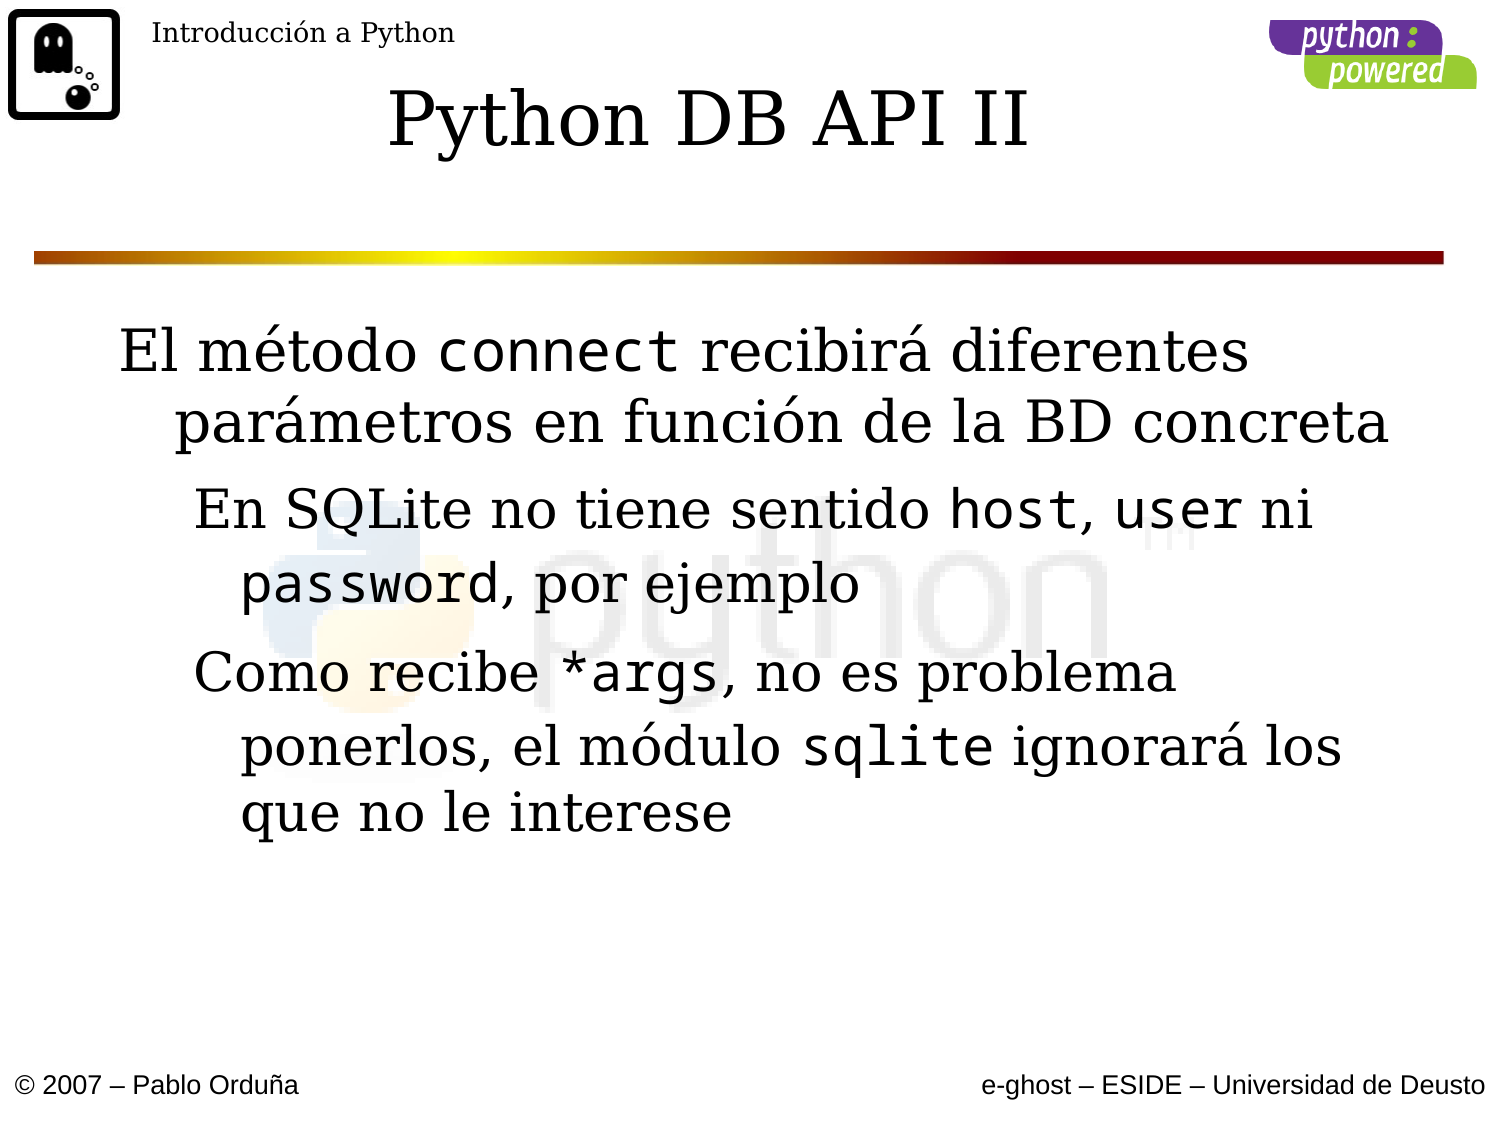

# Python DB API II
El método connect recibirá diferentes parámetros en función de la BD concreta
En SQLite no tiene sentido host, user ni password, por ejemplo
Como recibe *args, no es problema ponerlos, el módulo sqlite ignorará los que no le interese